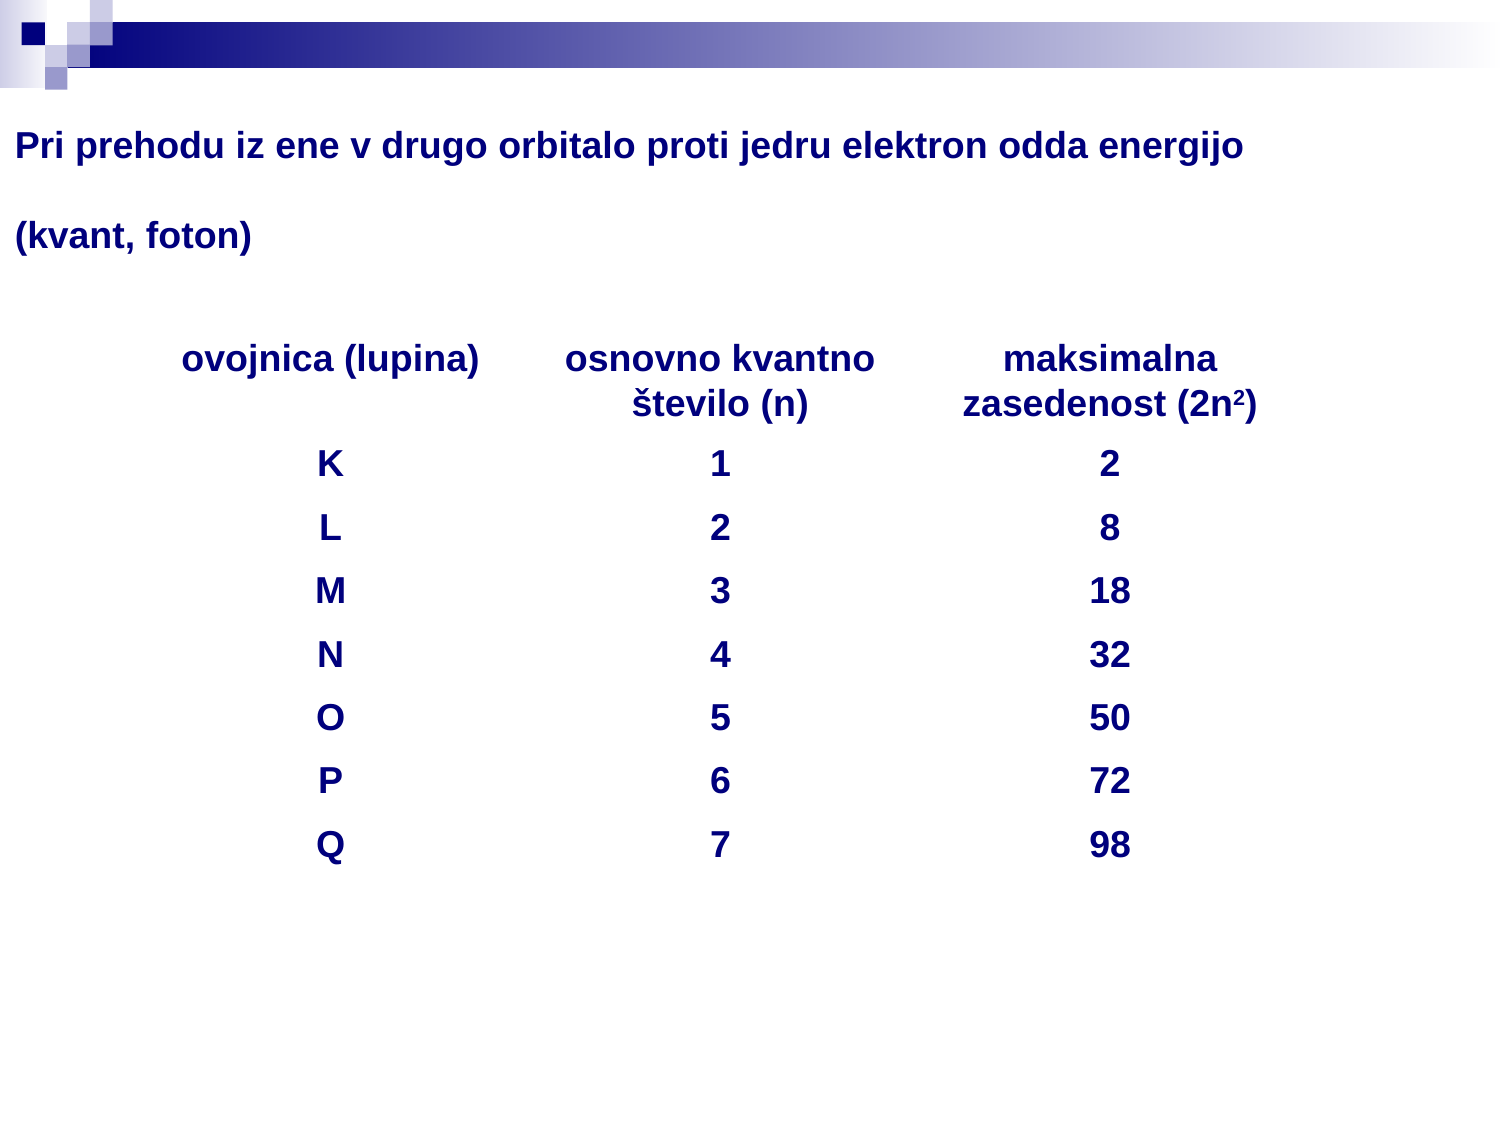

Pri prehodu iz ene v drugo orbitalo proti jedru elektron odda energijo
(kvant, foton)
| ovojnica (lupina) | osnovno kvantno število (n) | maksimalna zasedenost (2n2) |
| --- | --- | --- |
| K | 1 | 2 |
| L | 2 | 8 |
| M | 3 | 18 |
| N | 4 | 32 |
| O | 5 | 50 |
| P | 6 | 72 |
| Q | 7 | 98 |